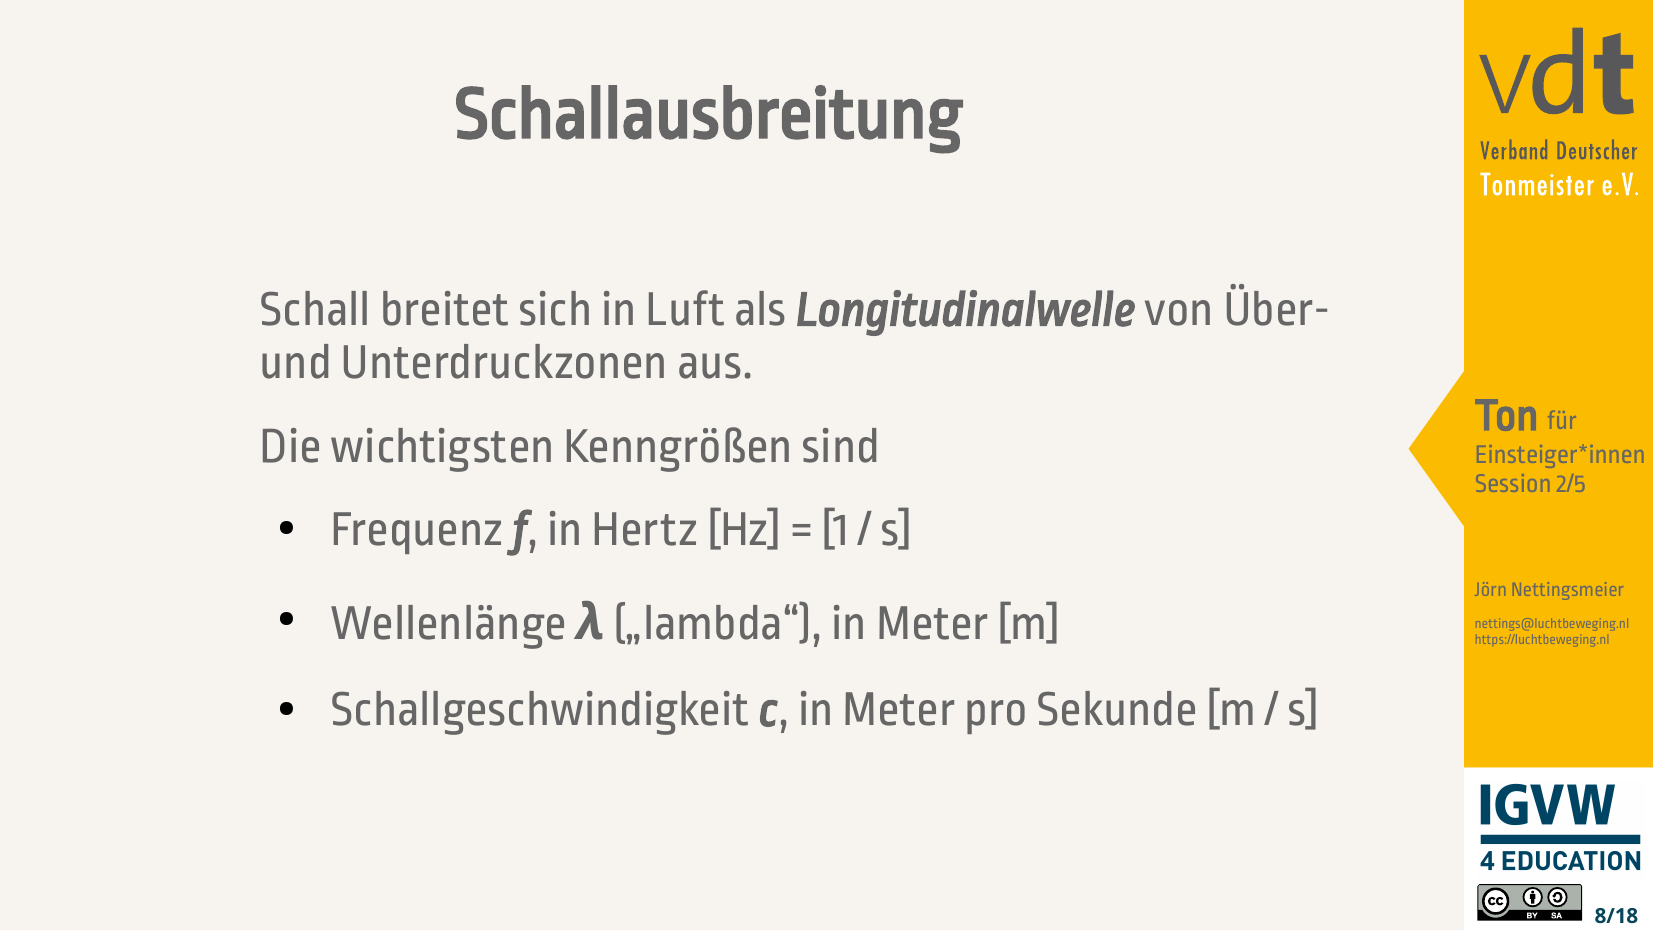

# Schallausbreitung
Schall breitet sich in Luft als Longitudinalwelle von Über- und Unterdruckzonen aus.
Die wichtigsten Kenngrößen sind
Frequenz f, in Hertz [Hz] = [1 / s]
Wellenlänge λ („lambda“), in Meter [m]
Schallgeschwindigkeit c, in Meter pro Sekunde [m / s]